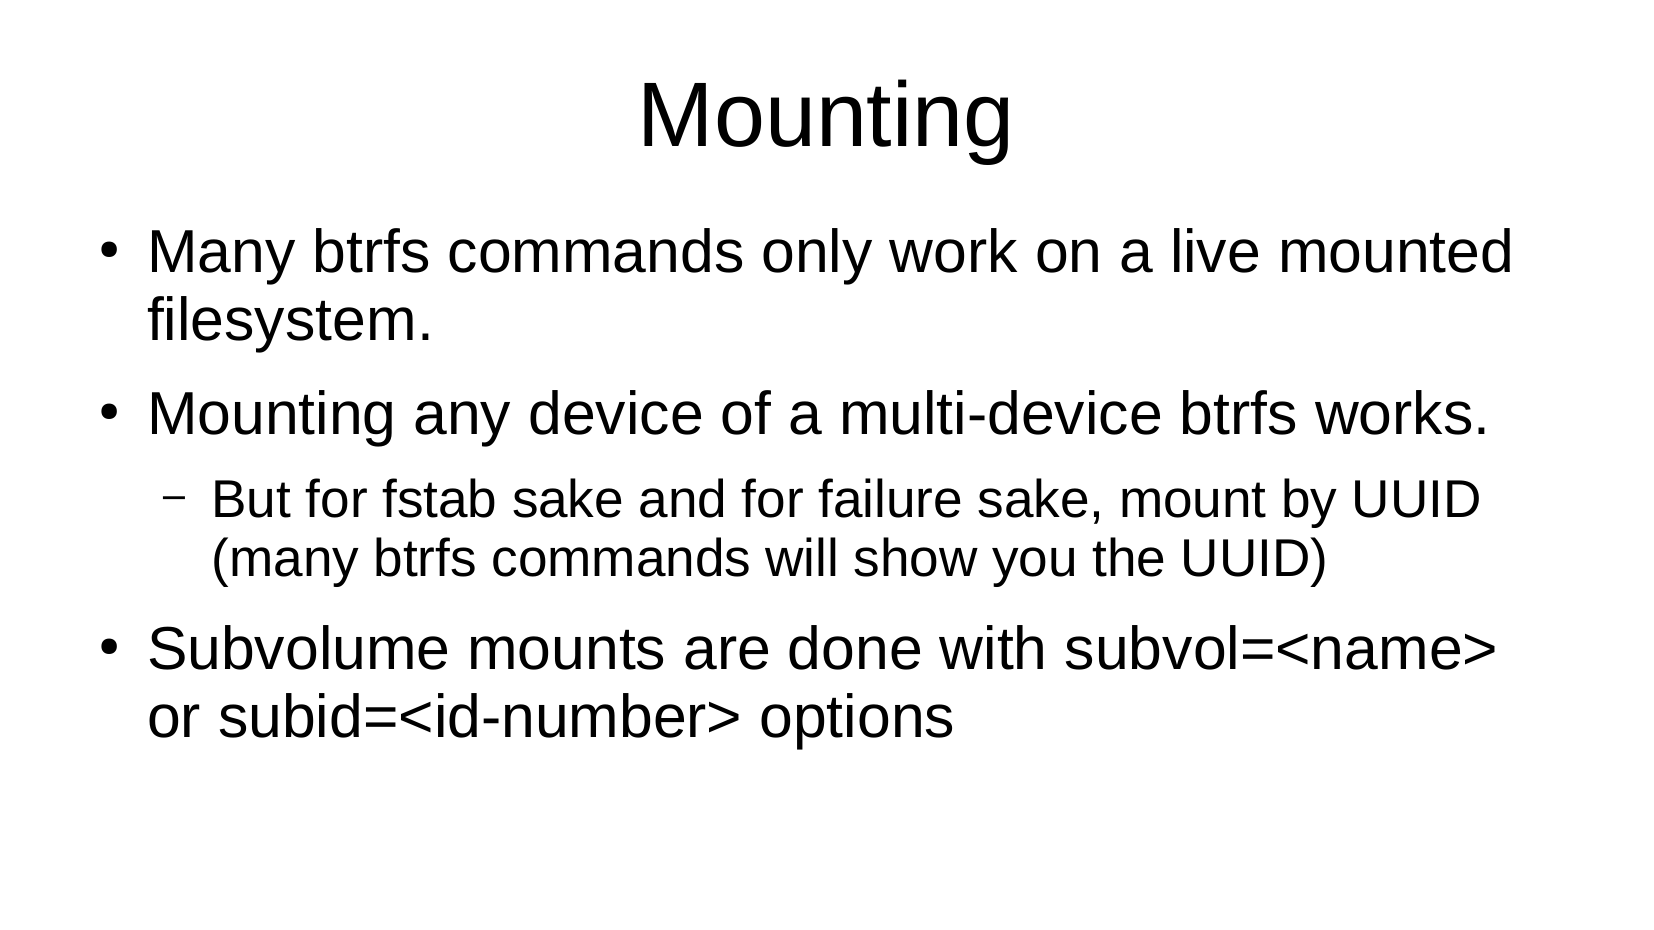

# Mounting
Many btrfs commands only work on a live mounted filesystem.
Mounting any device of a multi-device btrfs works.
But for fstab sake and for failure sake, mount by UUID (many btrfs commands will show you the UUID)
Subvolume mounts are done with subvol=<name> or subid=<id-number> options